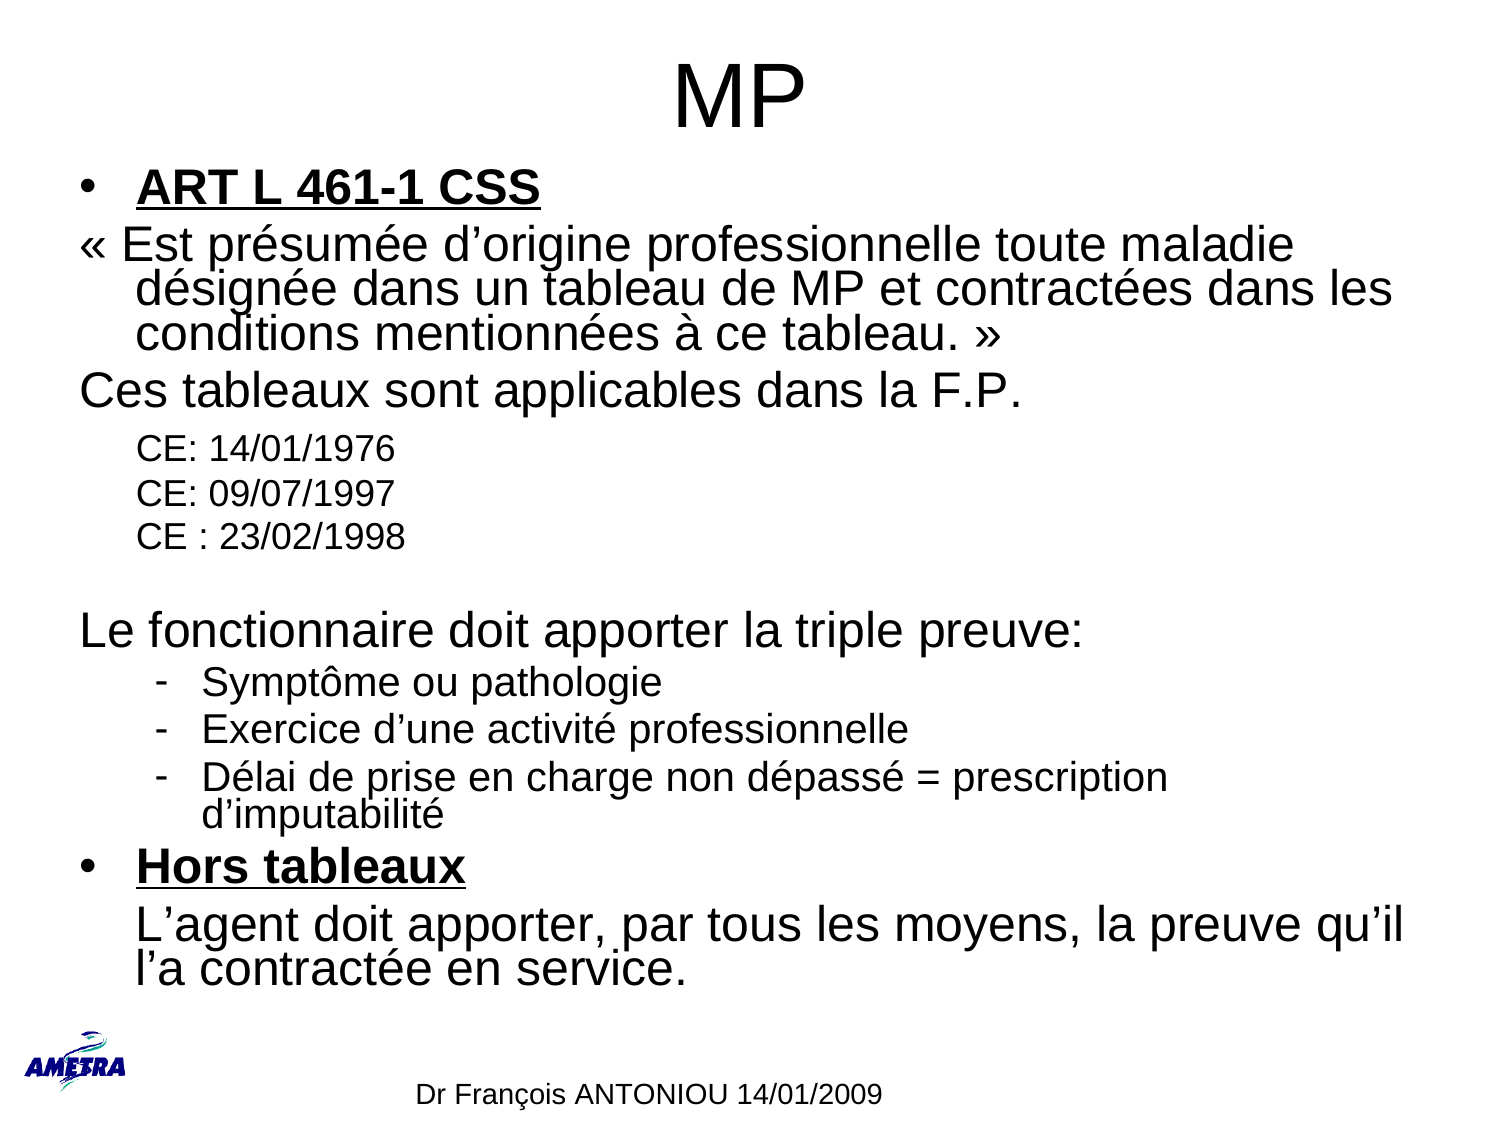

# MP
ART L 461-1 CSS
« Est présumée d’origine professionnelle toute maladie désignée dans un tableau de MP et contractées dans les conditions mentionnées à ce tableau. »
Ces tableaux sont applicables dans la F.P.
	CE: 14/01/1976
	CE: 09/07/1997
	CE : 23/02/1998
Le fonctionnaire doit apporter la triple preuve:
Symptôme ou pathologie
Exercice d’une activité professionnelle
Délai de prise en charge non dépassé = prescription d’imputabilité
Hors tableaux
	L’agent doit apporter, par tous les moyens, la preuve qu’il l’a contractée en service.
Dr François ANTONIOU 14/01/2009